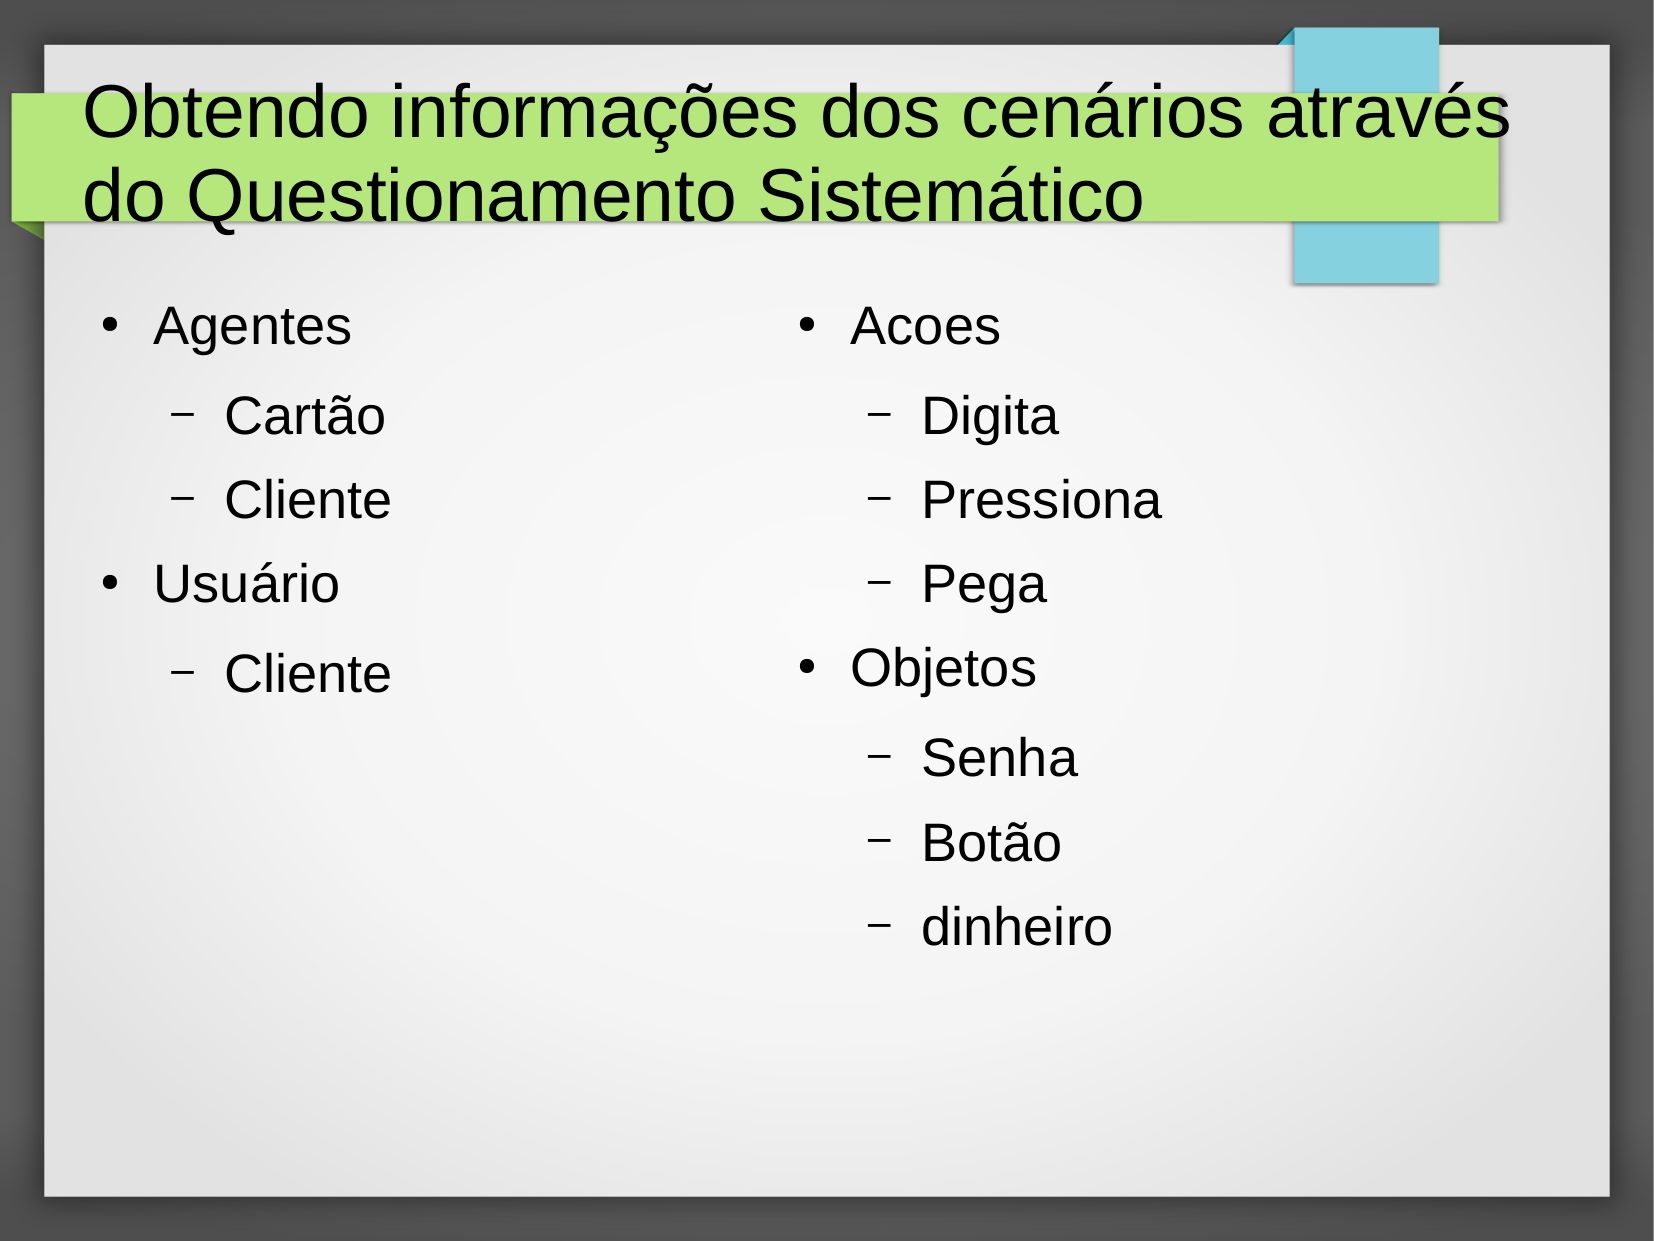

# Obtendo informações dos cenários através do Questionamento Sistemático
Agentes
Cartão
Cliente
Usuário
Cliente
Acoes
Digita
Pressiona
Pega
Objetos
Senha
Botão
dinheiro